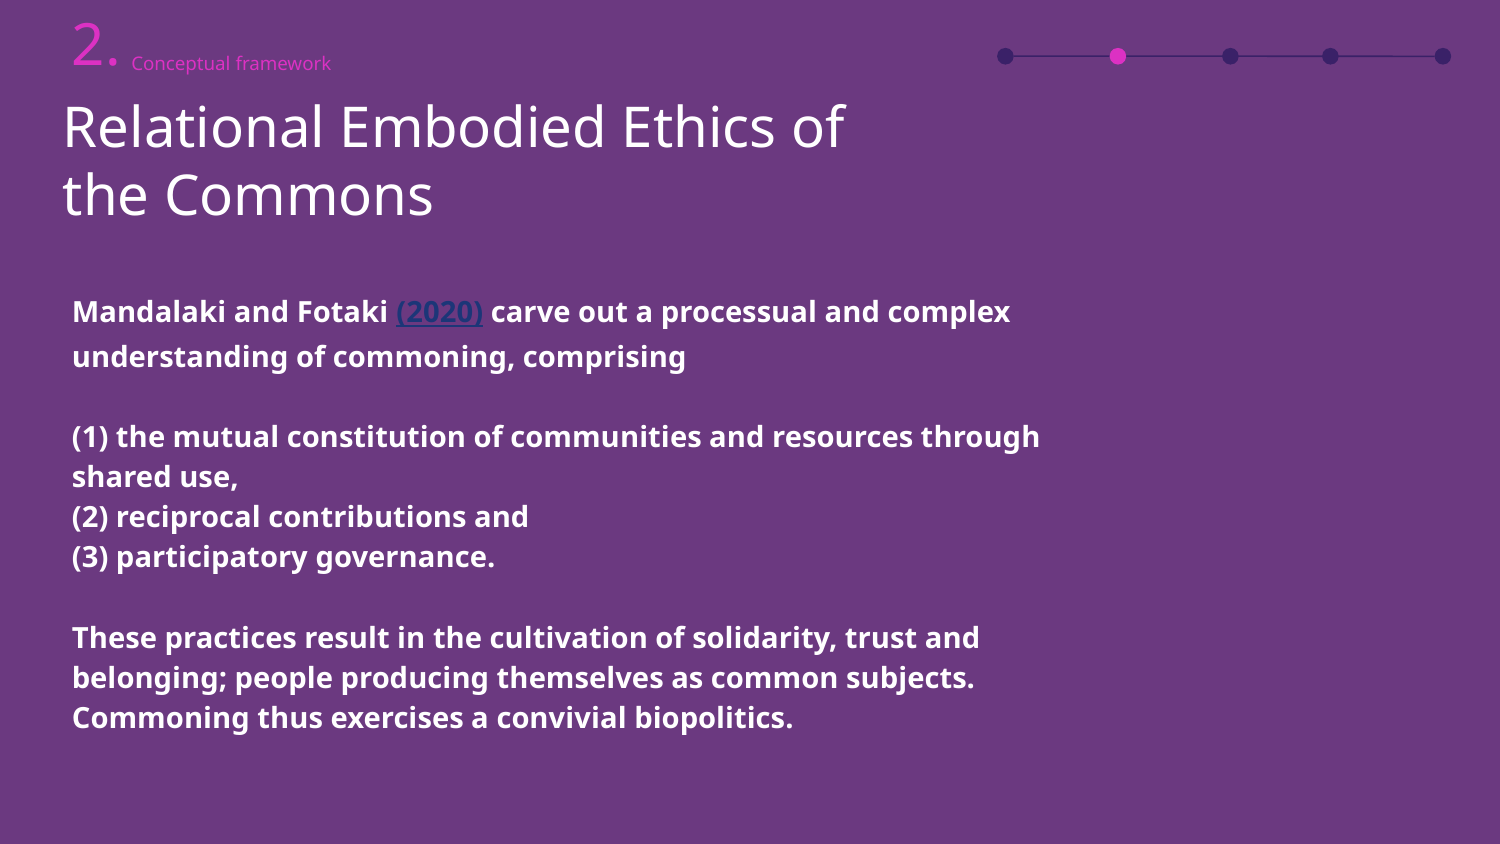

2.
Conceptual framework
Relational Embodied Ethics of the Commons
# Mandalaki and Fotaki (2020) carve out a processual and complex understanding of commoning, comprising
(1) the mutual constitution of communities and resources through shared use,
(2) reciprocal contributions and
(3) participatory governance.
These practices result in the cultivation of solidarity, trust and belonging; people producing themselves as common subjects. Commoning thus exercises a convivial biopolitics.